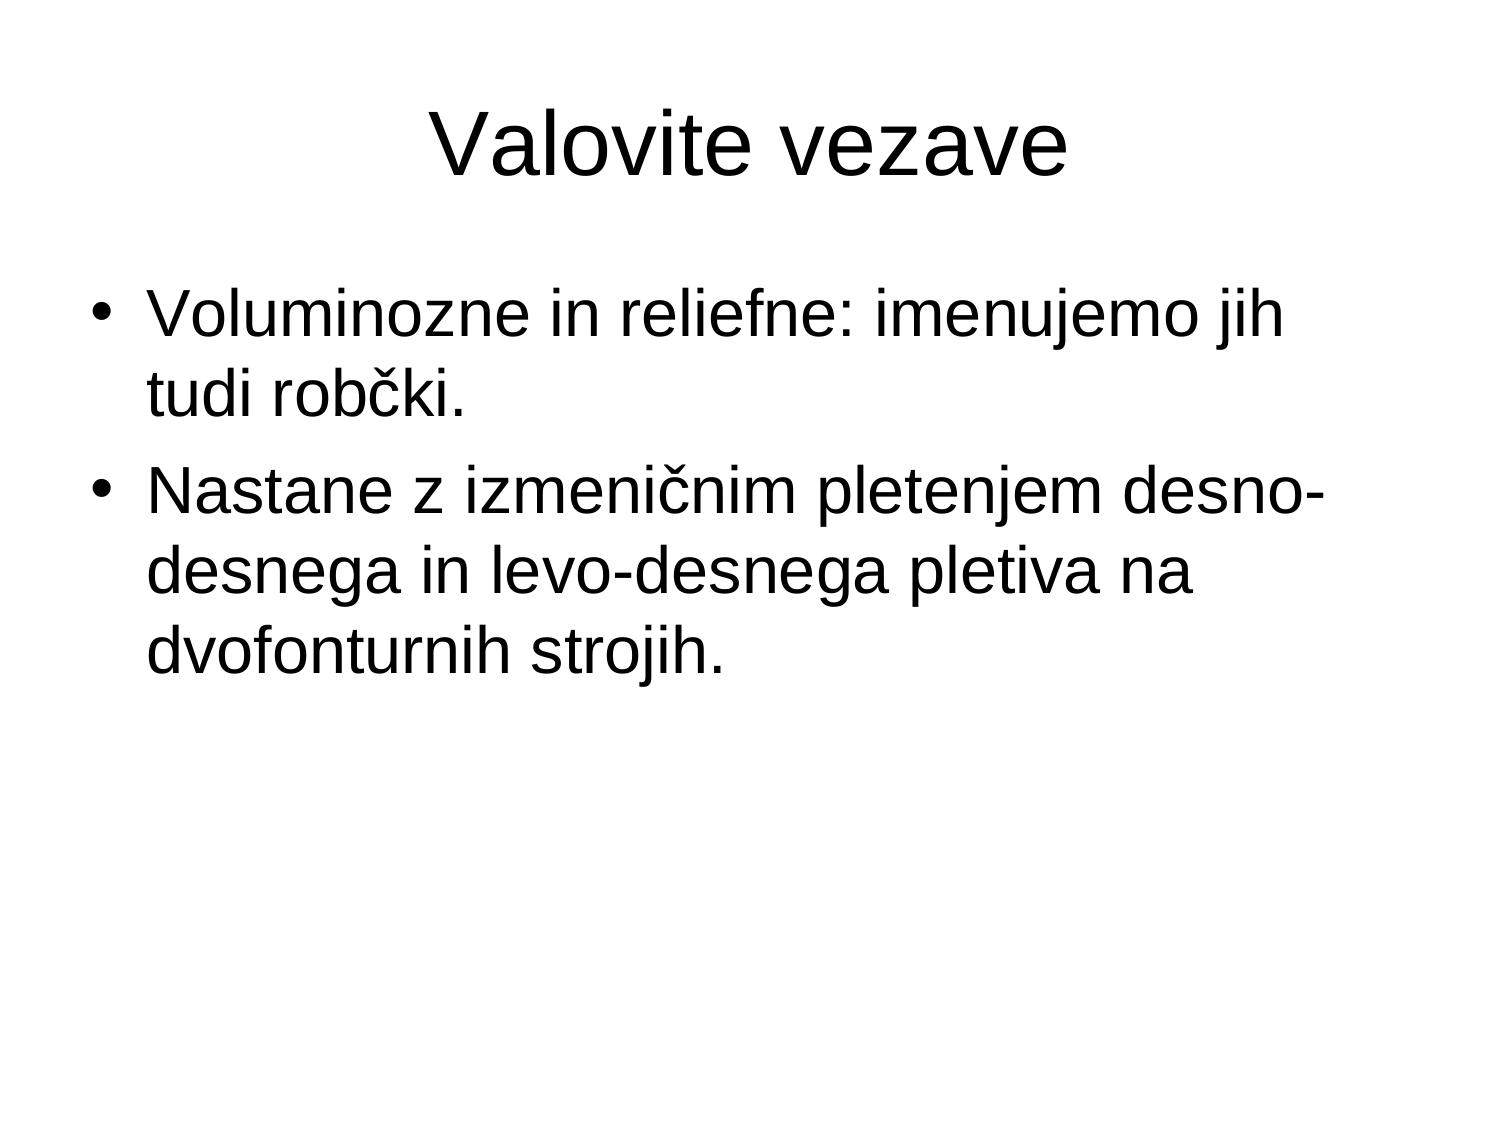

# Valovite vezave
Voluminozne in reliefne: imenujemo jih tudi robčki.
Nastane z izmeničnim pletenjem desno-desnega in levo-desnega pletiva na dvofonturnih strojih.